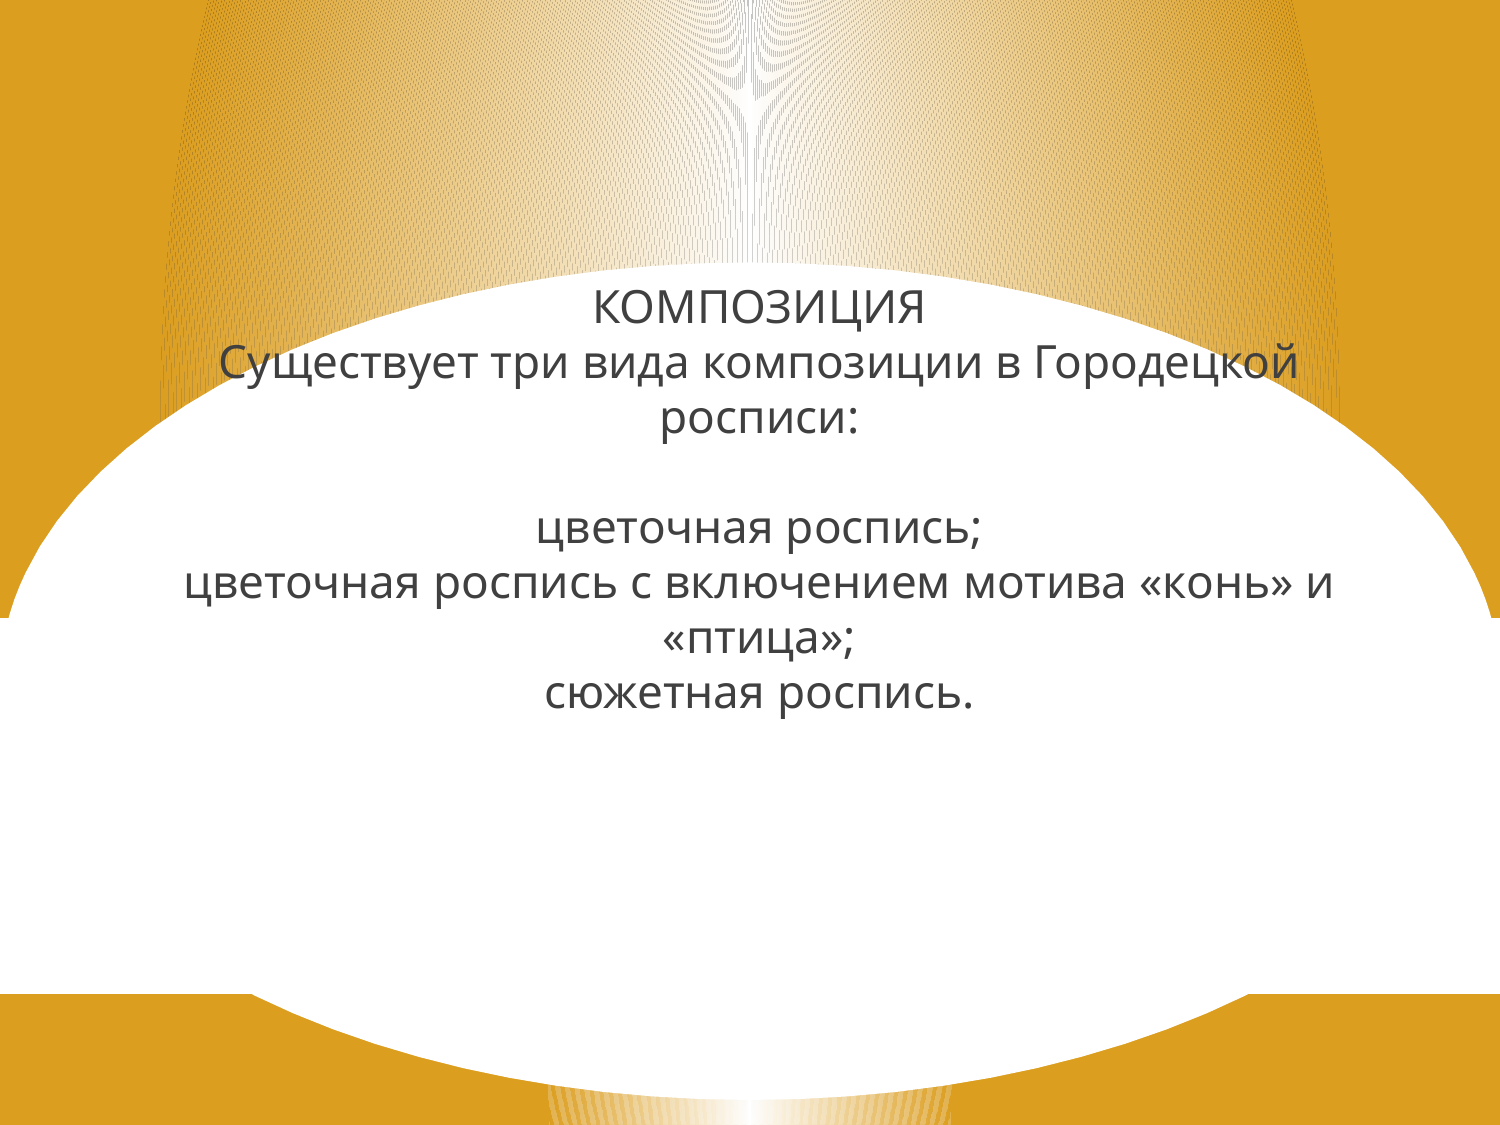

# КОМПОЗИЦИЯ Существует три вида композиции в Городецкой росписи: цветочная роспись; цветочная роспись с включением мотива «конь» и «птица»; сюжетная роспись.